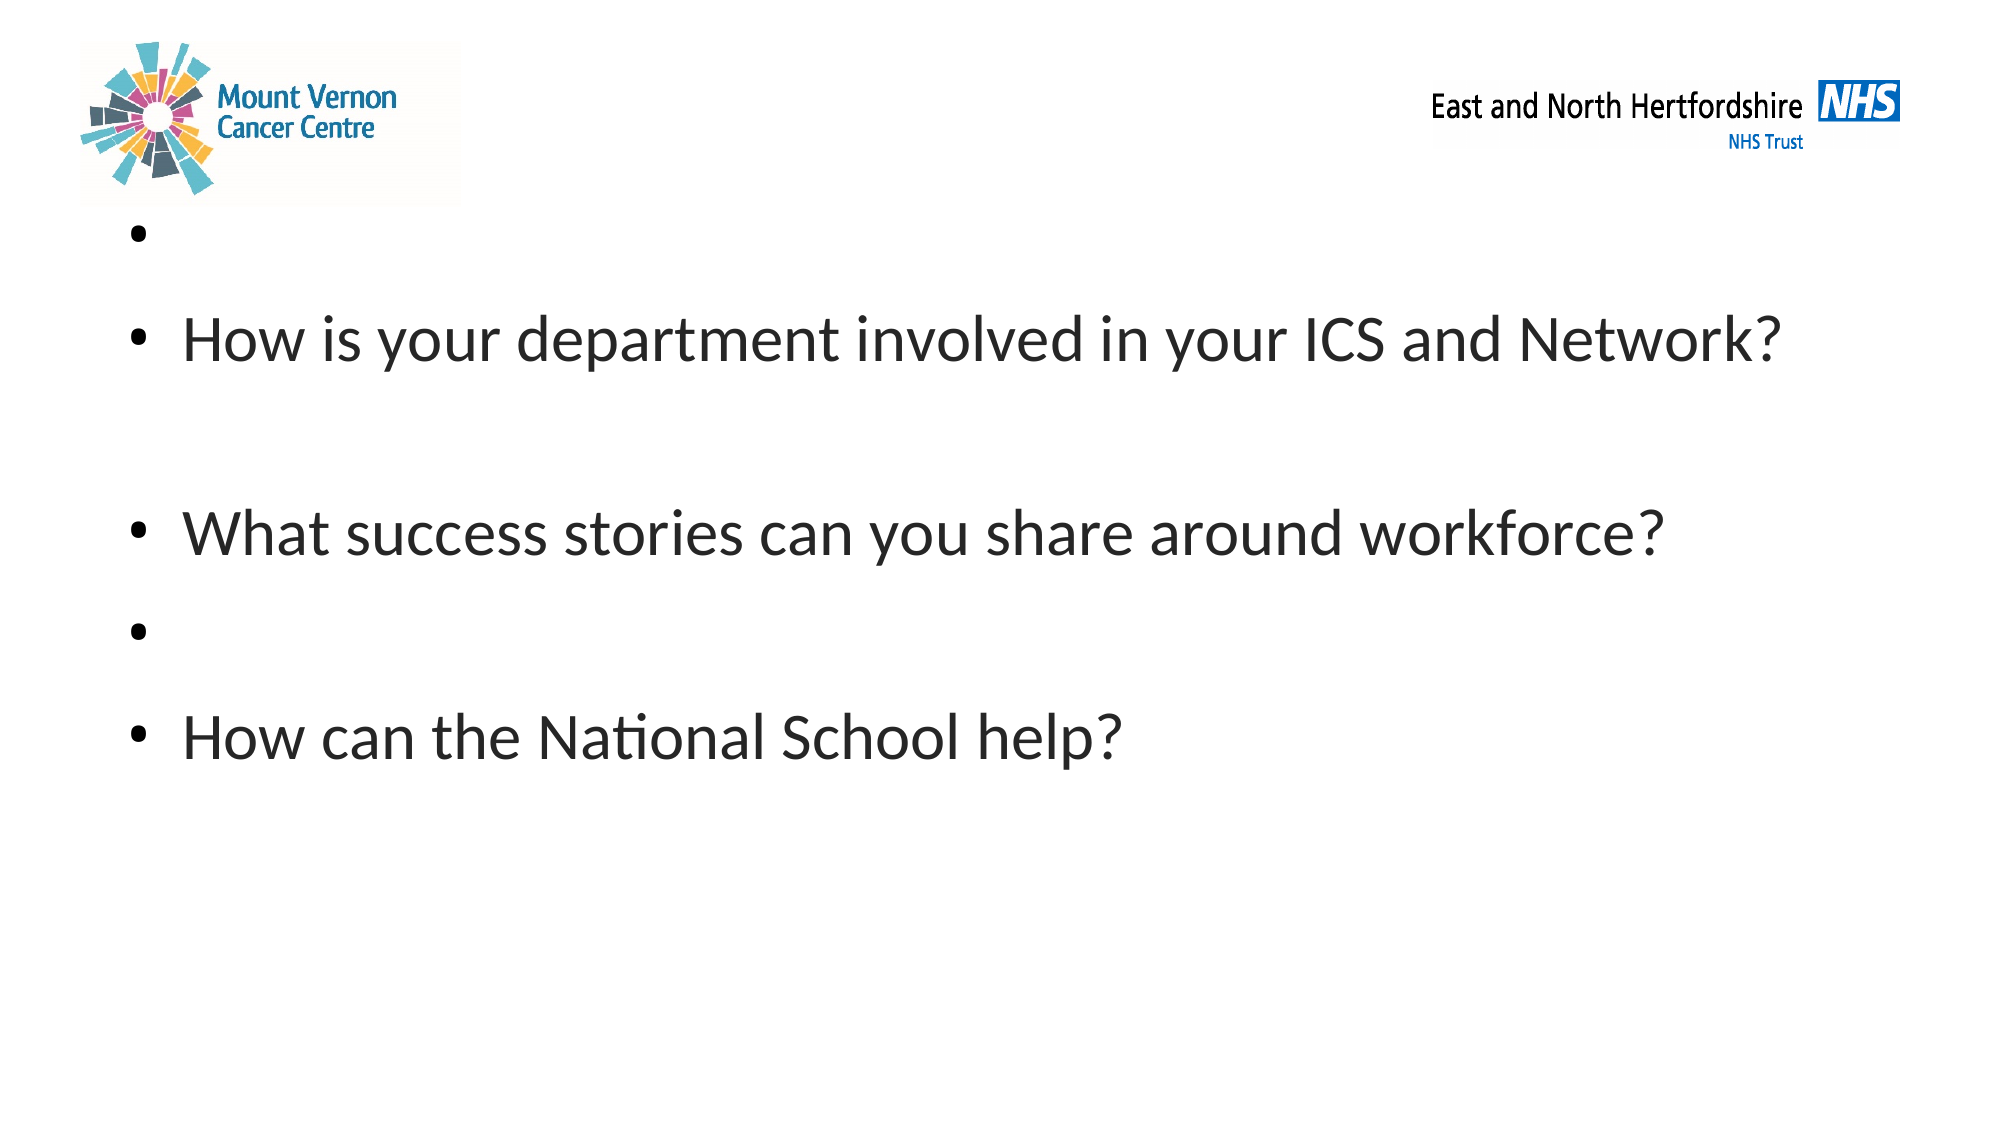

# How is your department involved in your ICS and Network?
What success stories can you share around workforce?
How can the National School help?